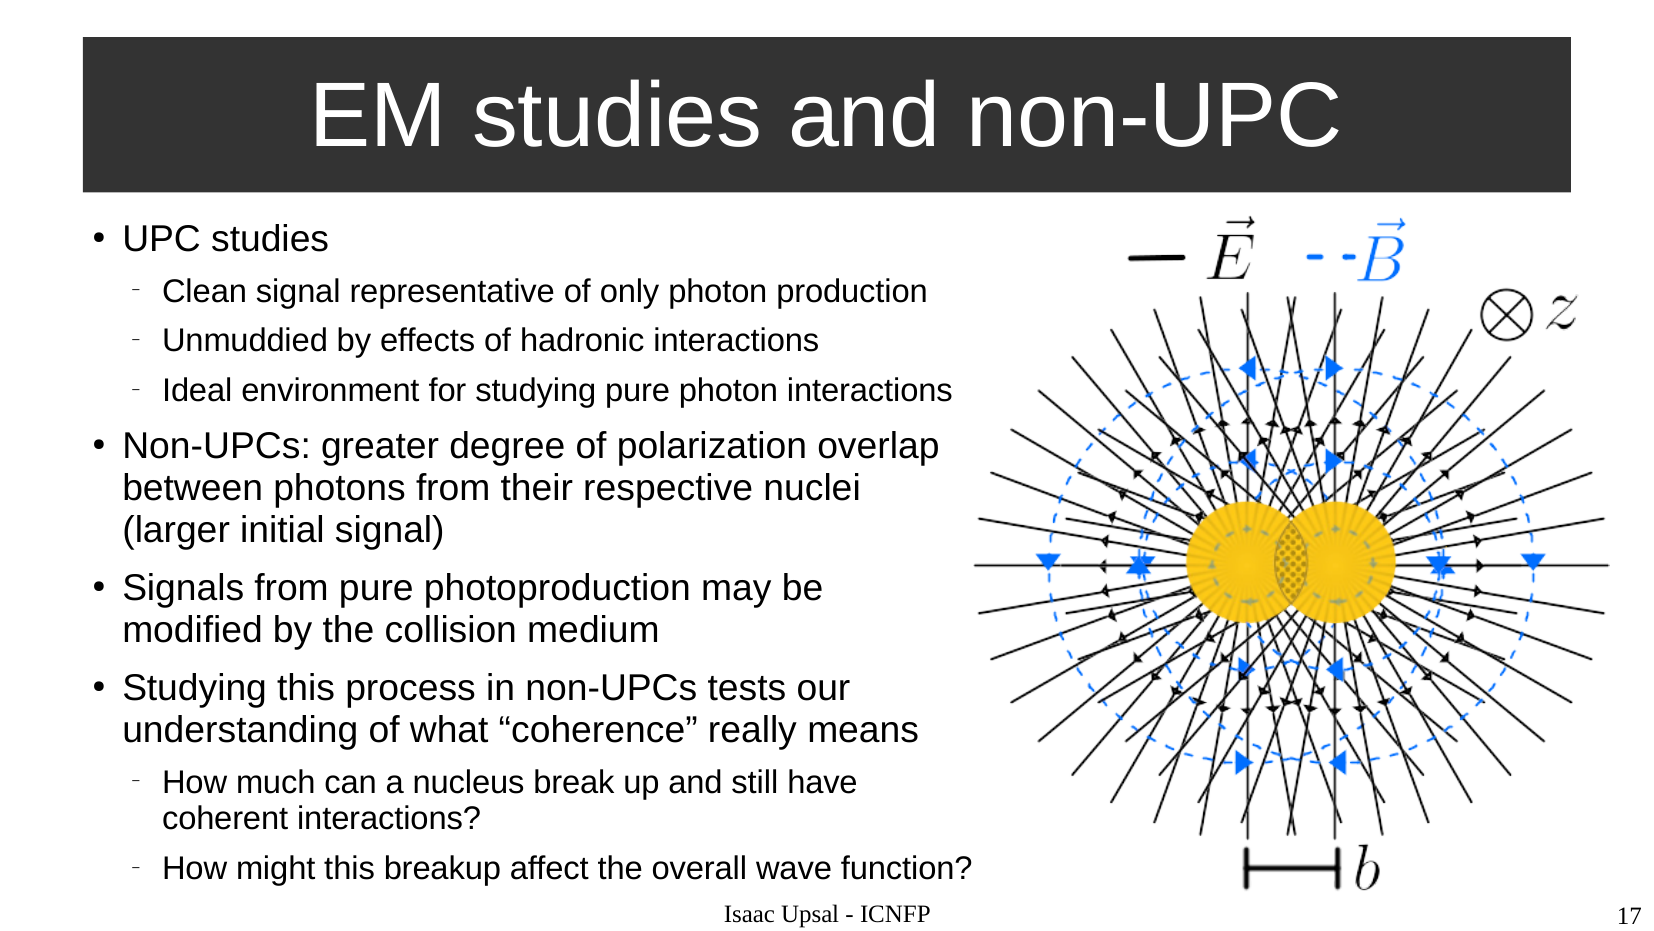

EM studies and non-UPC
# UPC studies
Clean signal representative of only photon production
Unmuddied by effects of hadronic interactions
Ideal environment for studying pure photon interactions
Non-UPCs: greater degree of polarization overlap between photons from their respective nuclei (larger initial signal)
Signals from pure photoproduction may be modified by the collision medium
Studying this process in non-UPCs tests our understanding of what “coherence” really means
How much can a nucleus break up and still have coherent interactions?
How might this breakup affect the overall wave function?
Isaac Upsal - ICNFP
17